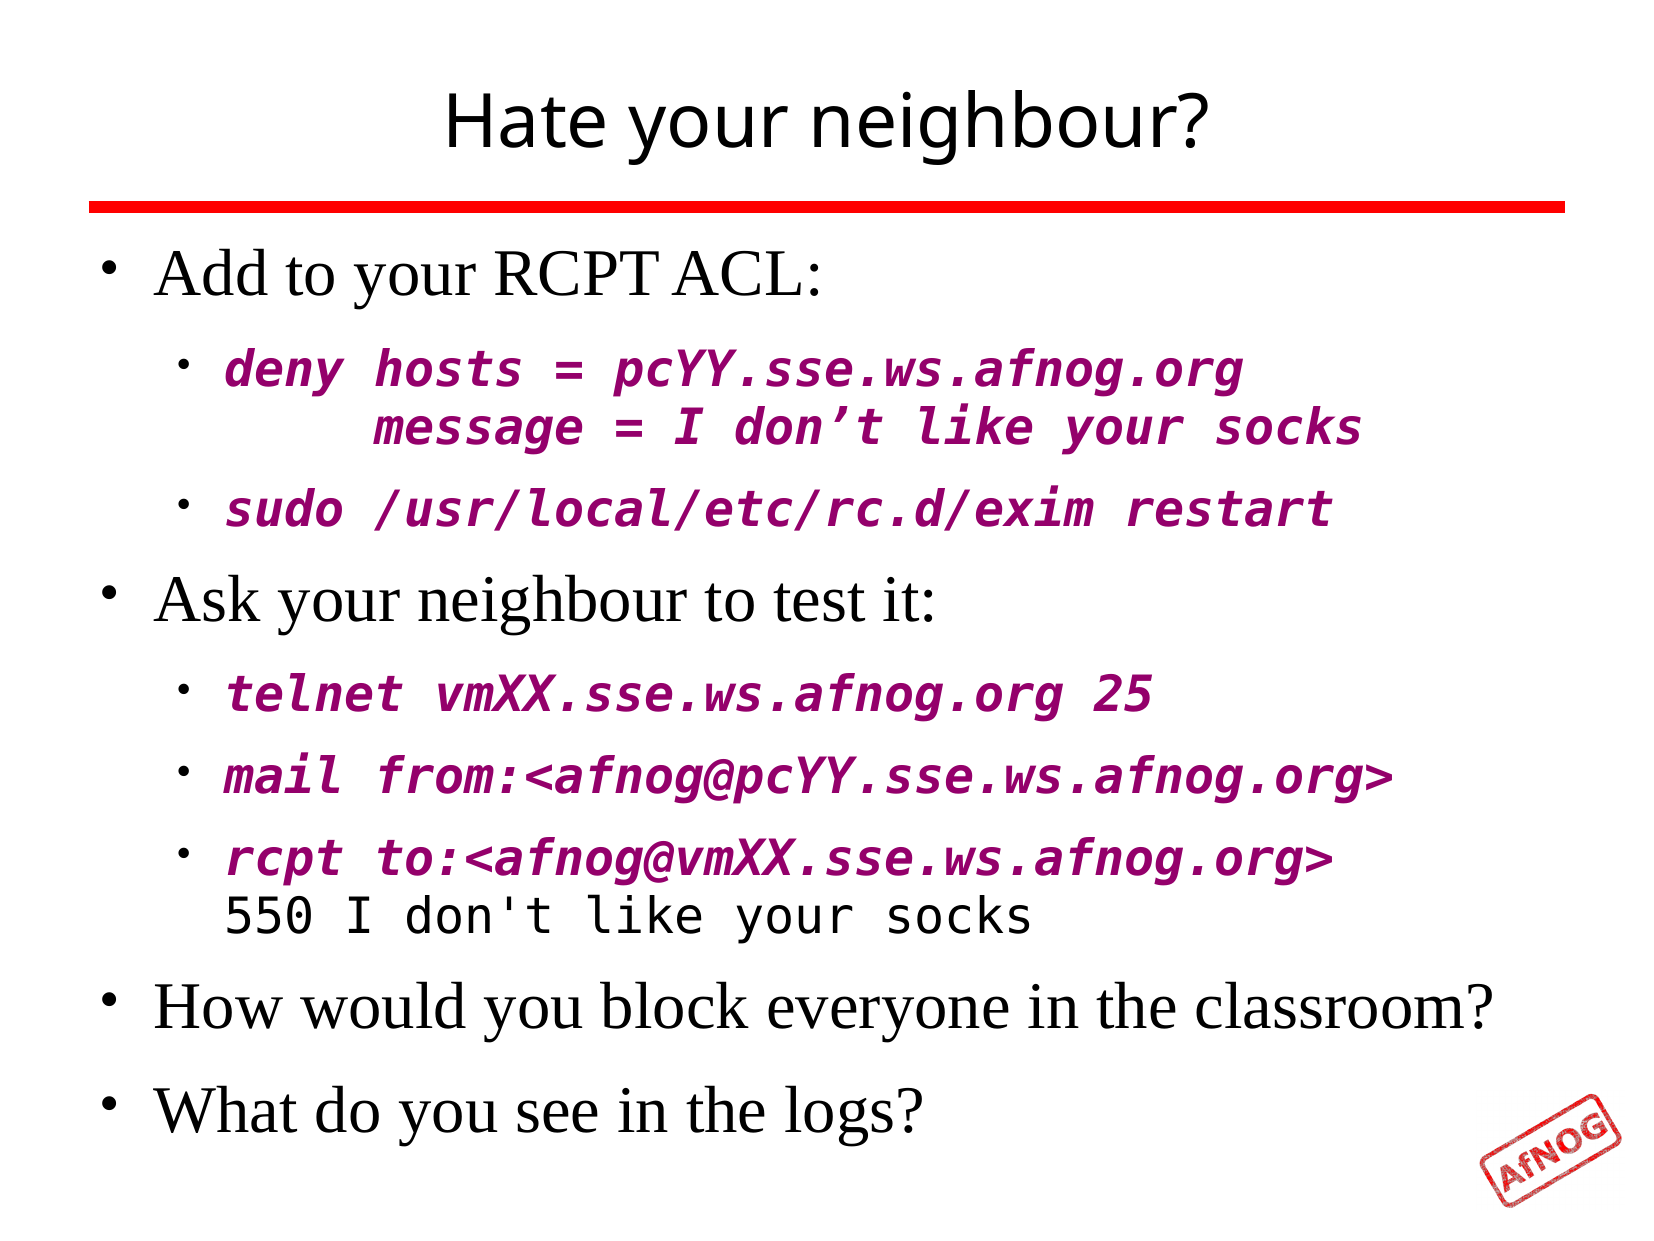

# Hate your neighbour?
Add to your RCPT ACL:
deny hosts = pcYY.sse.ws.afnog.org
 message = I don’t like your socks
sudo /usr/local/etc/rc.d/exim restart
Ask your neighbour to test it:
telnet vmXX.sse.ws.afnog.org 25
mail from:<afnog@pcYY.sse.ws.afnog.org>
rcpt to:<afnog@vmXX.sse.ws.afnog.org>
550 I don't like your socks
How would you block everyone in the classroom?
What do you see in the logs?